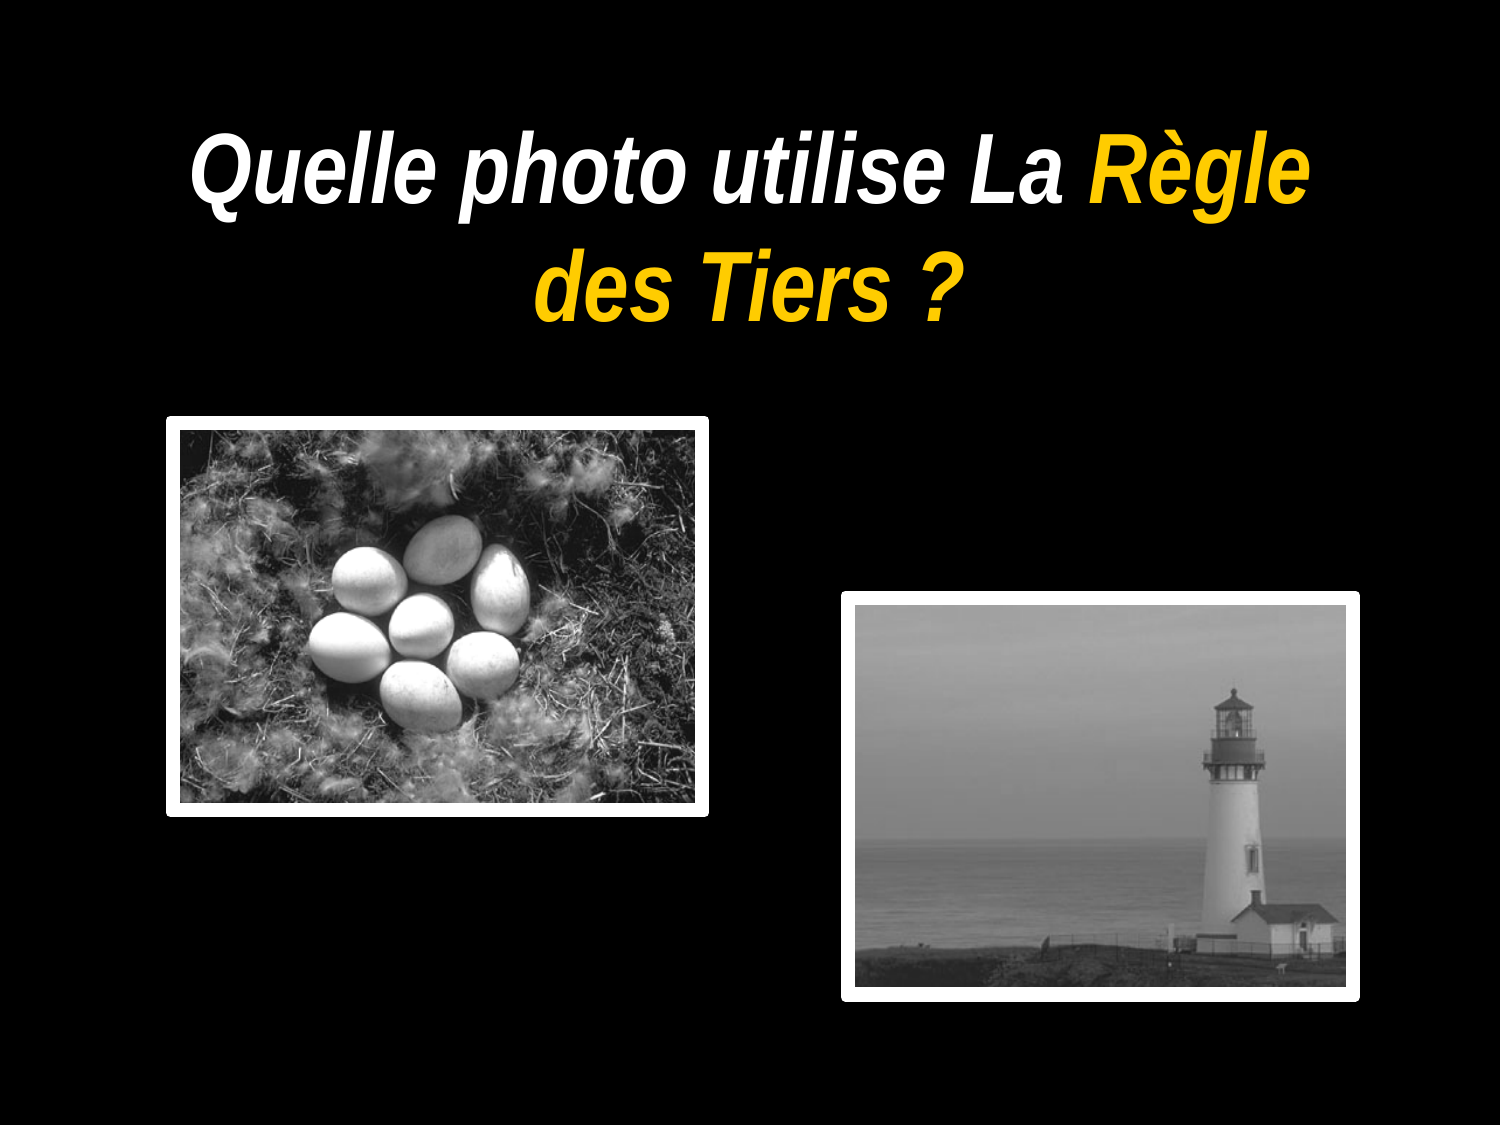

# Quelle photo utilise La Règle des Tiers ?